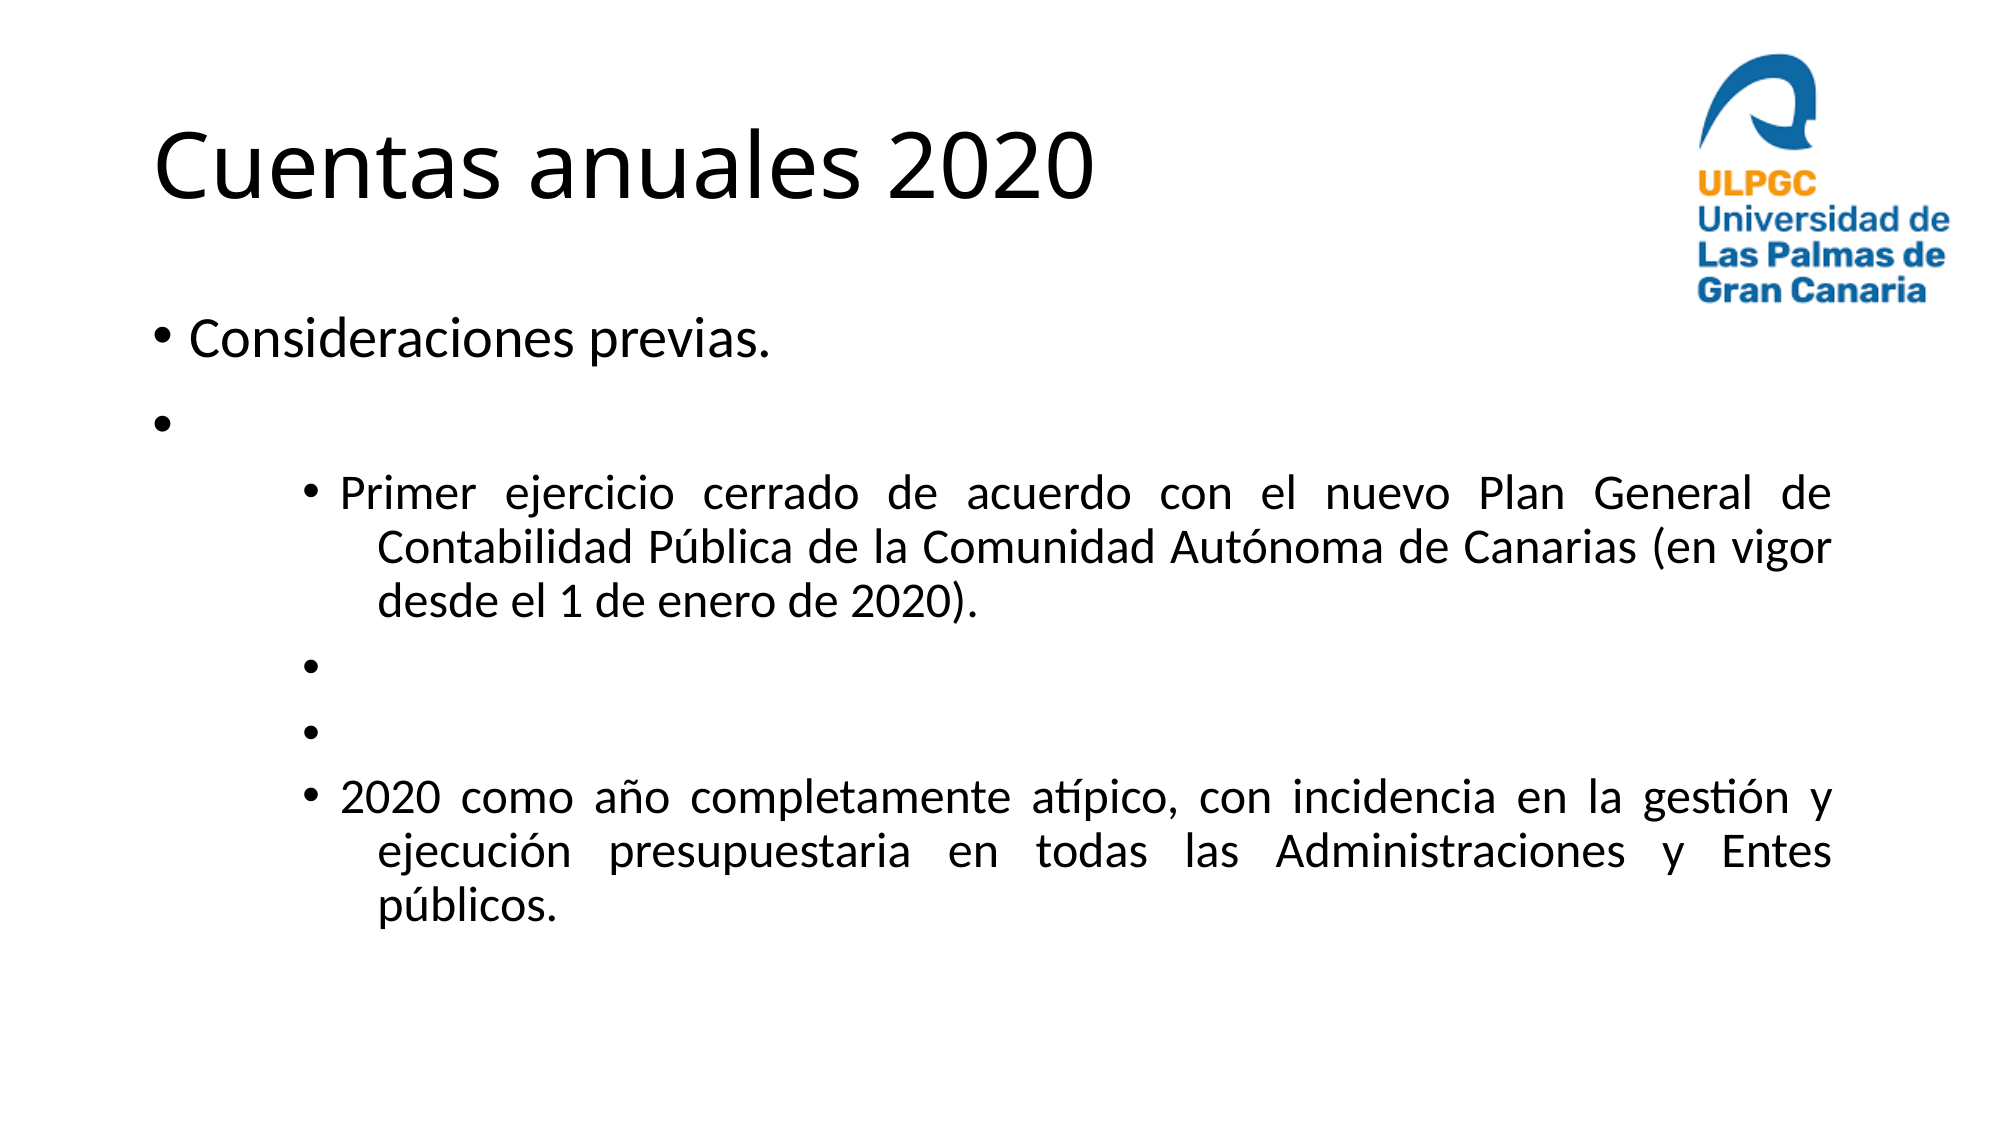

# Cuentas anuales 2020
Consideraciones previas.
Primer ejercicio cerrado de acuerdo con el nuevo Plan General de Contabilidad Pública de la Comunidad Autónoma de Canarias (en vigor desde el 1 de enero de 2020).
2020 como año completamente atípico, con incidencia en la gestión y ejecución presupuestaria en todas las Administraciones y Entes públicos.